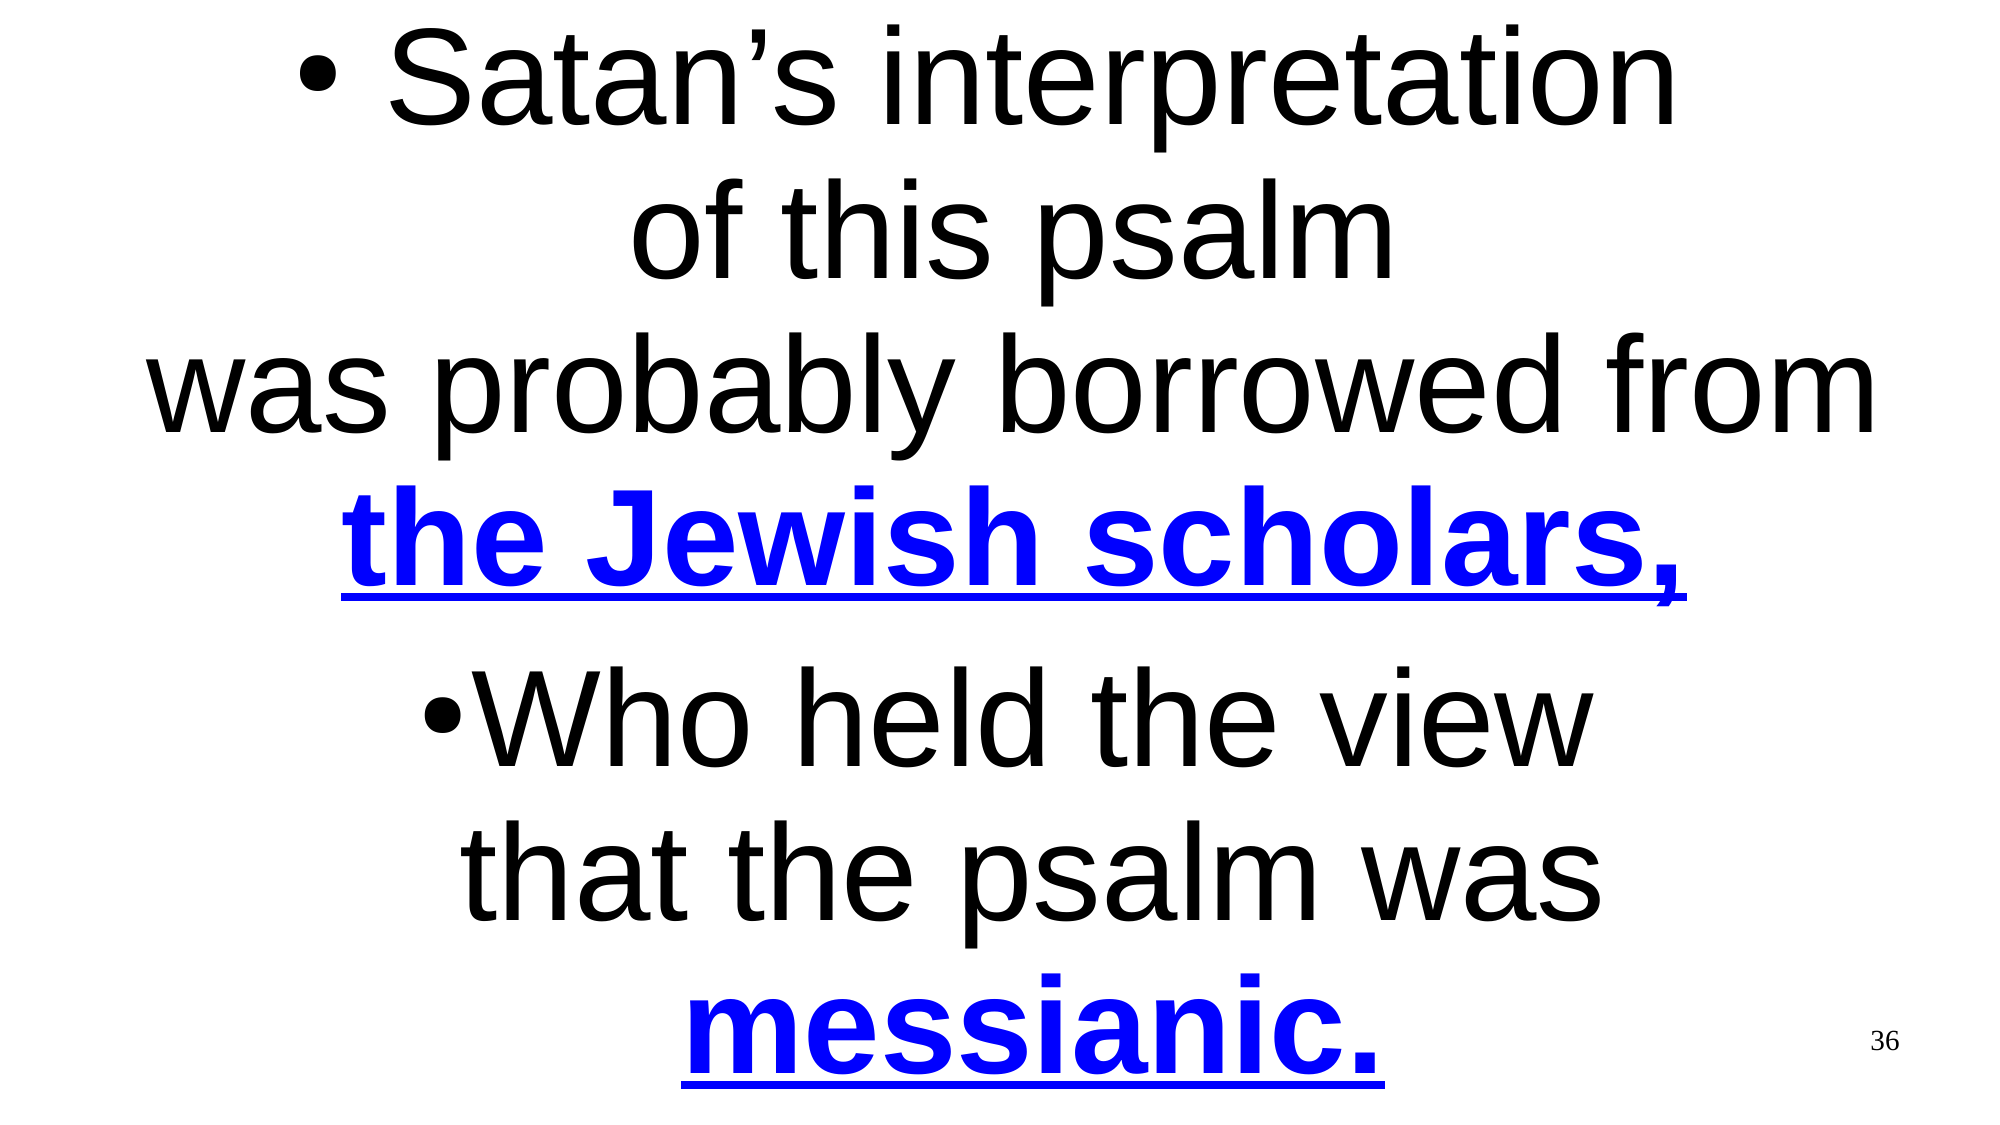

# Satan’s interpretation of this psalm was probably borrowed from the Jewish scholars,
Who held the view
 that the psalm was
messianic.
36